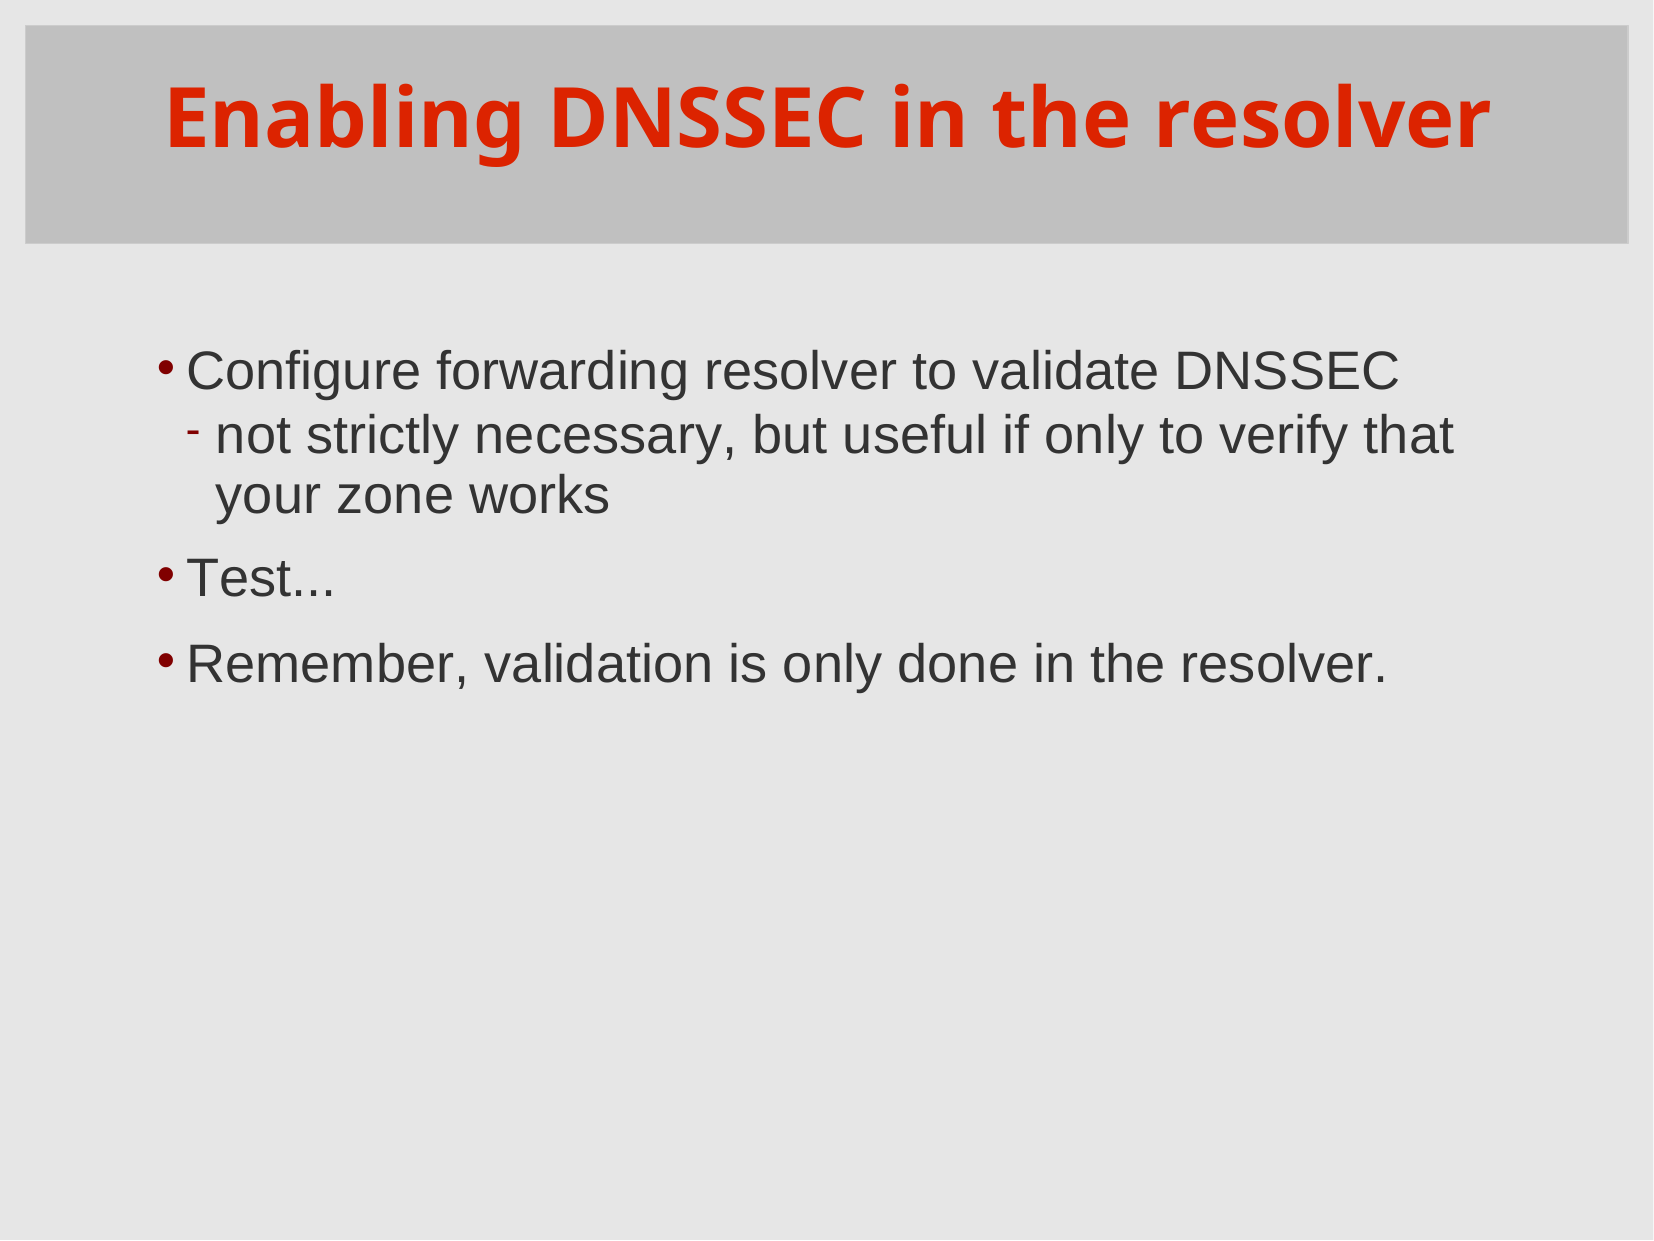

# Enabling DNSSEC in the resolver
Configure forwarding resolver to validate DNSSEC
not strictly necessary, but useful if only to verify that your zone works
Test...
Remember, validation is only done in the resolver.